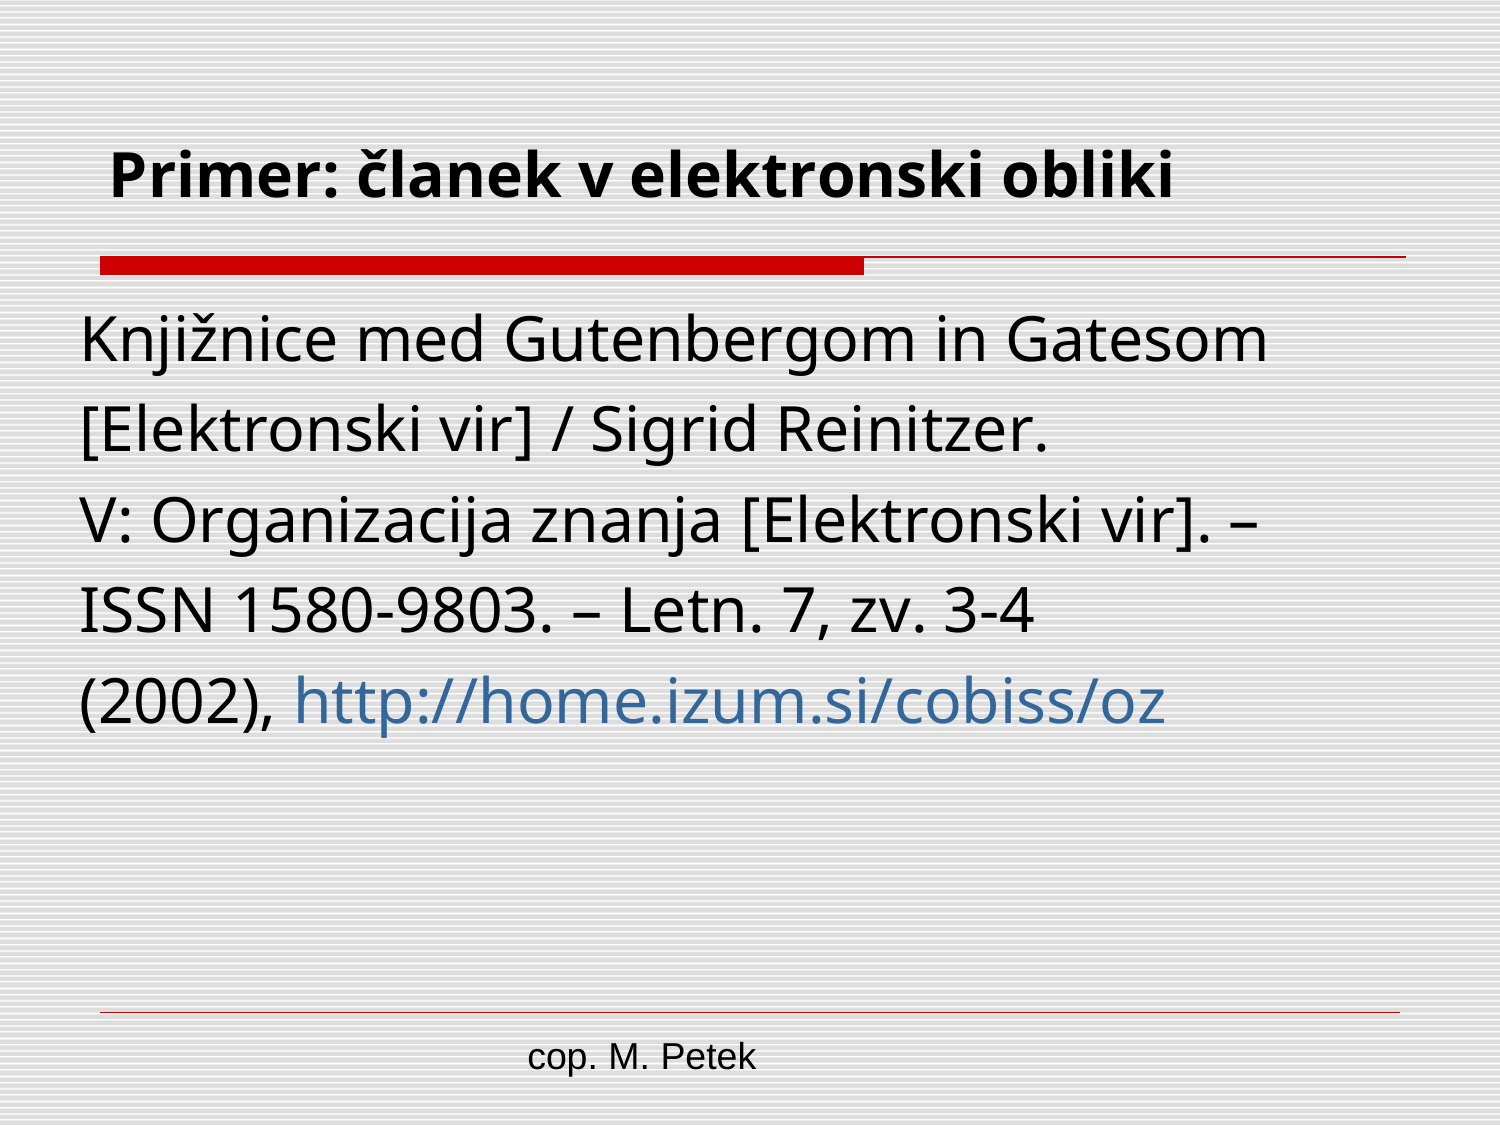

# Primer: članek v elektronski obliki
Knjižnice med Gutenbergom in Gatesom
[Elektronski vir] / Sigrid Reinitzer.
V: Organizacija znanja [Elektronski vir]. –
ISSN 1580-9803. – Letn. 7, zv. 3-4
(2002), http://home.izum.si/cobiss/oz
cop. M. Petek